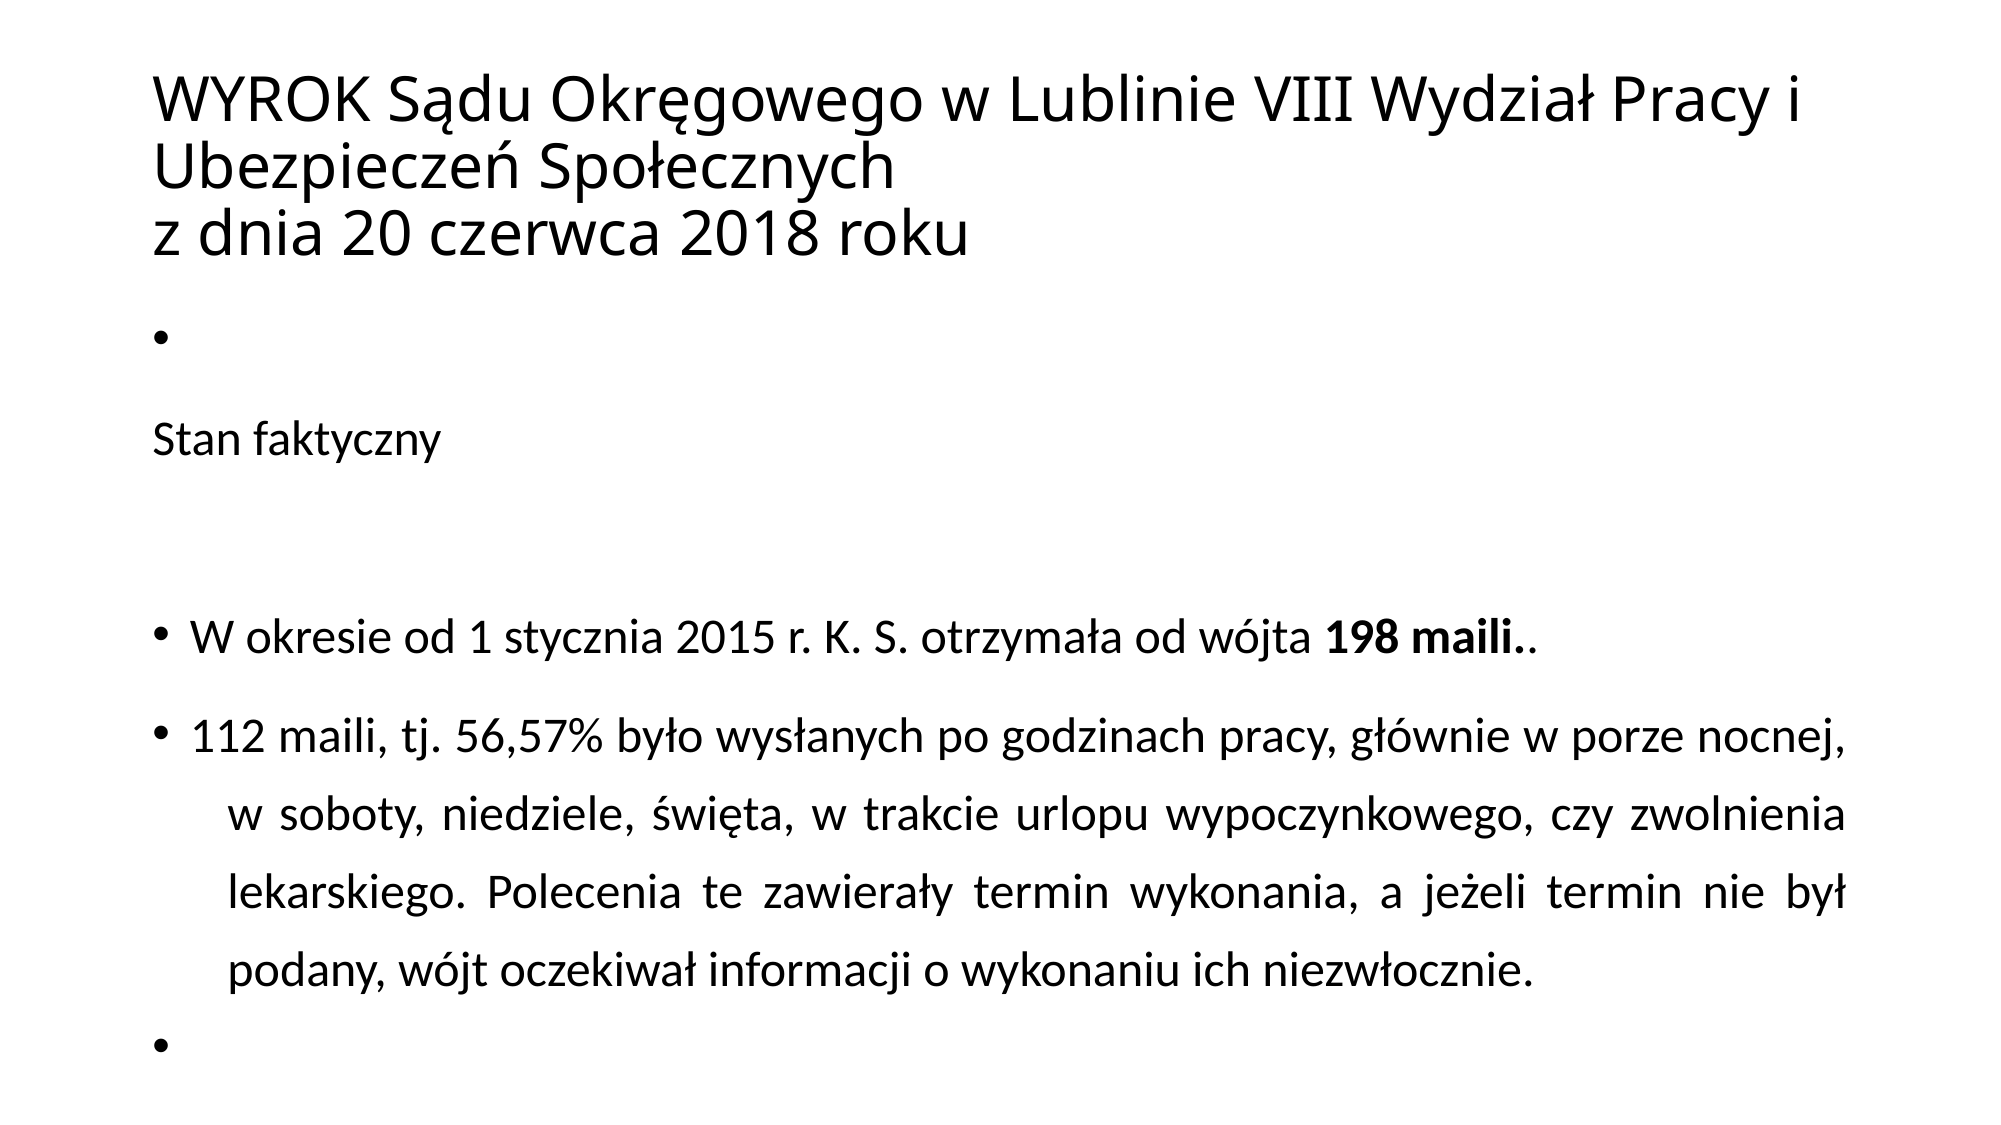

# WYROK Sądu Okręgowego w Lublinie VIII Wydział Pracy i Ubezpieczeń Społecznych z dnia 20 czerwca 2018 roku
Stan faktyczny
W okresie od 1 stycznia 2015 r. K. S. otrzymała od wójta 198 maili..
112 maili, tj. 56,57% było wysłanych po godzinach pracy, głównie w porze nocnej, w soboty, niedziele, święta, w trakcie urlopu wypoczynkowego, czy zwolnienia lekarskiego. Polecenia te zawierały termin wykonania, a jeżeli termin nie był podany, wójt oczekiwał informacji o wykonaniu ich niezwłocznie.